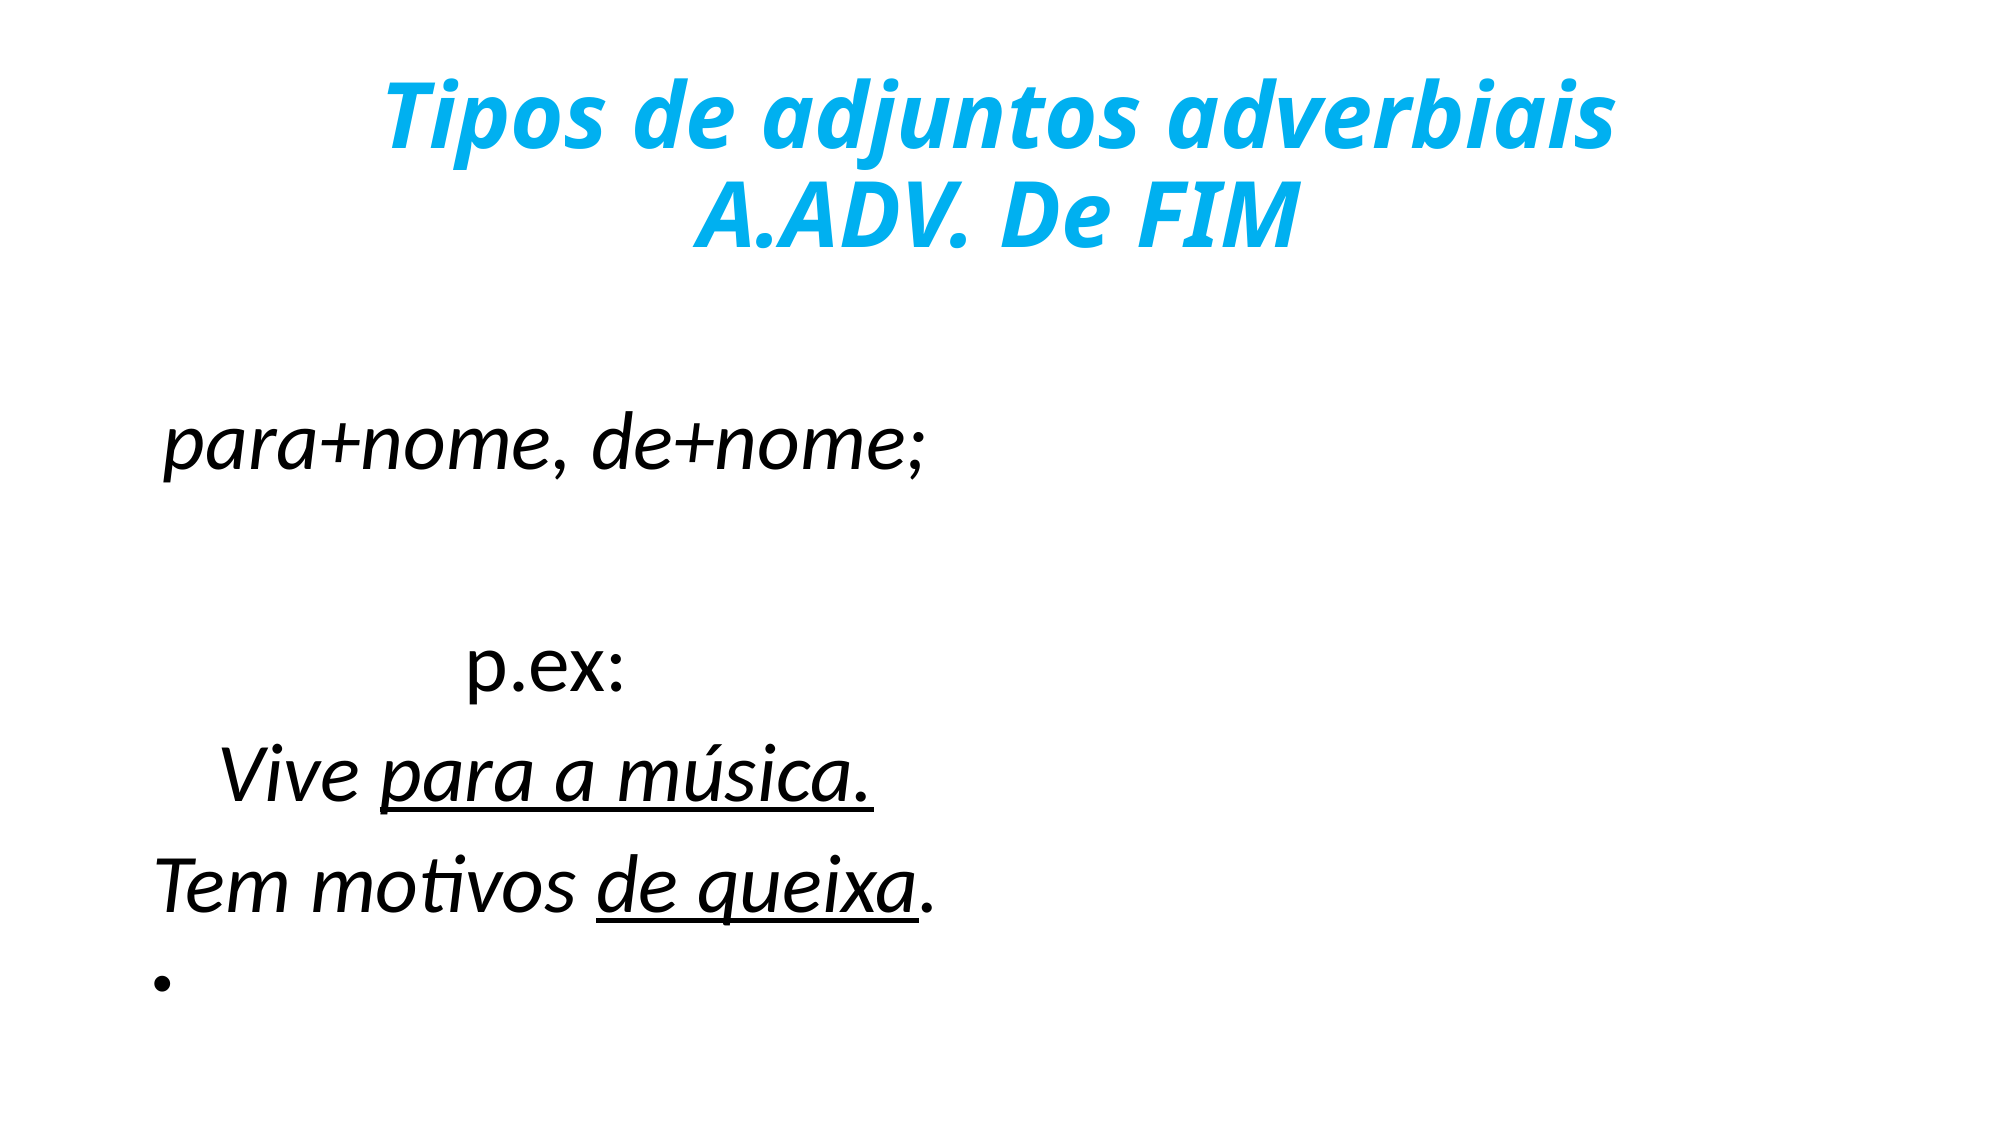

# Tipos de adjuntos adverbiais A.ADV. De FIM
para+nome, de+nome;
p.ex:
Vive para a música.
Tem motivos de queixa.